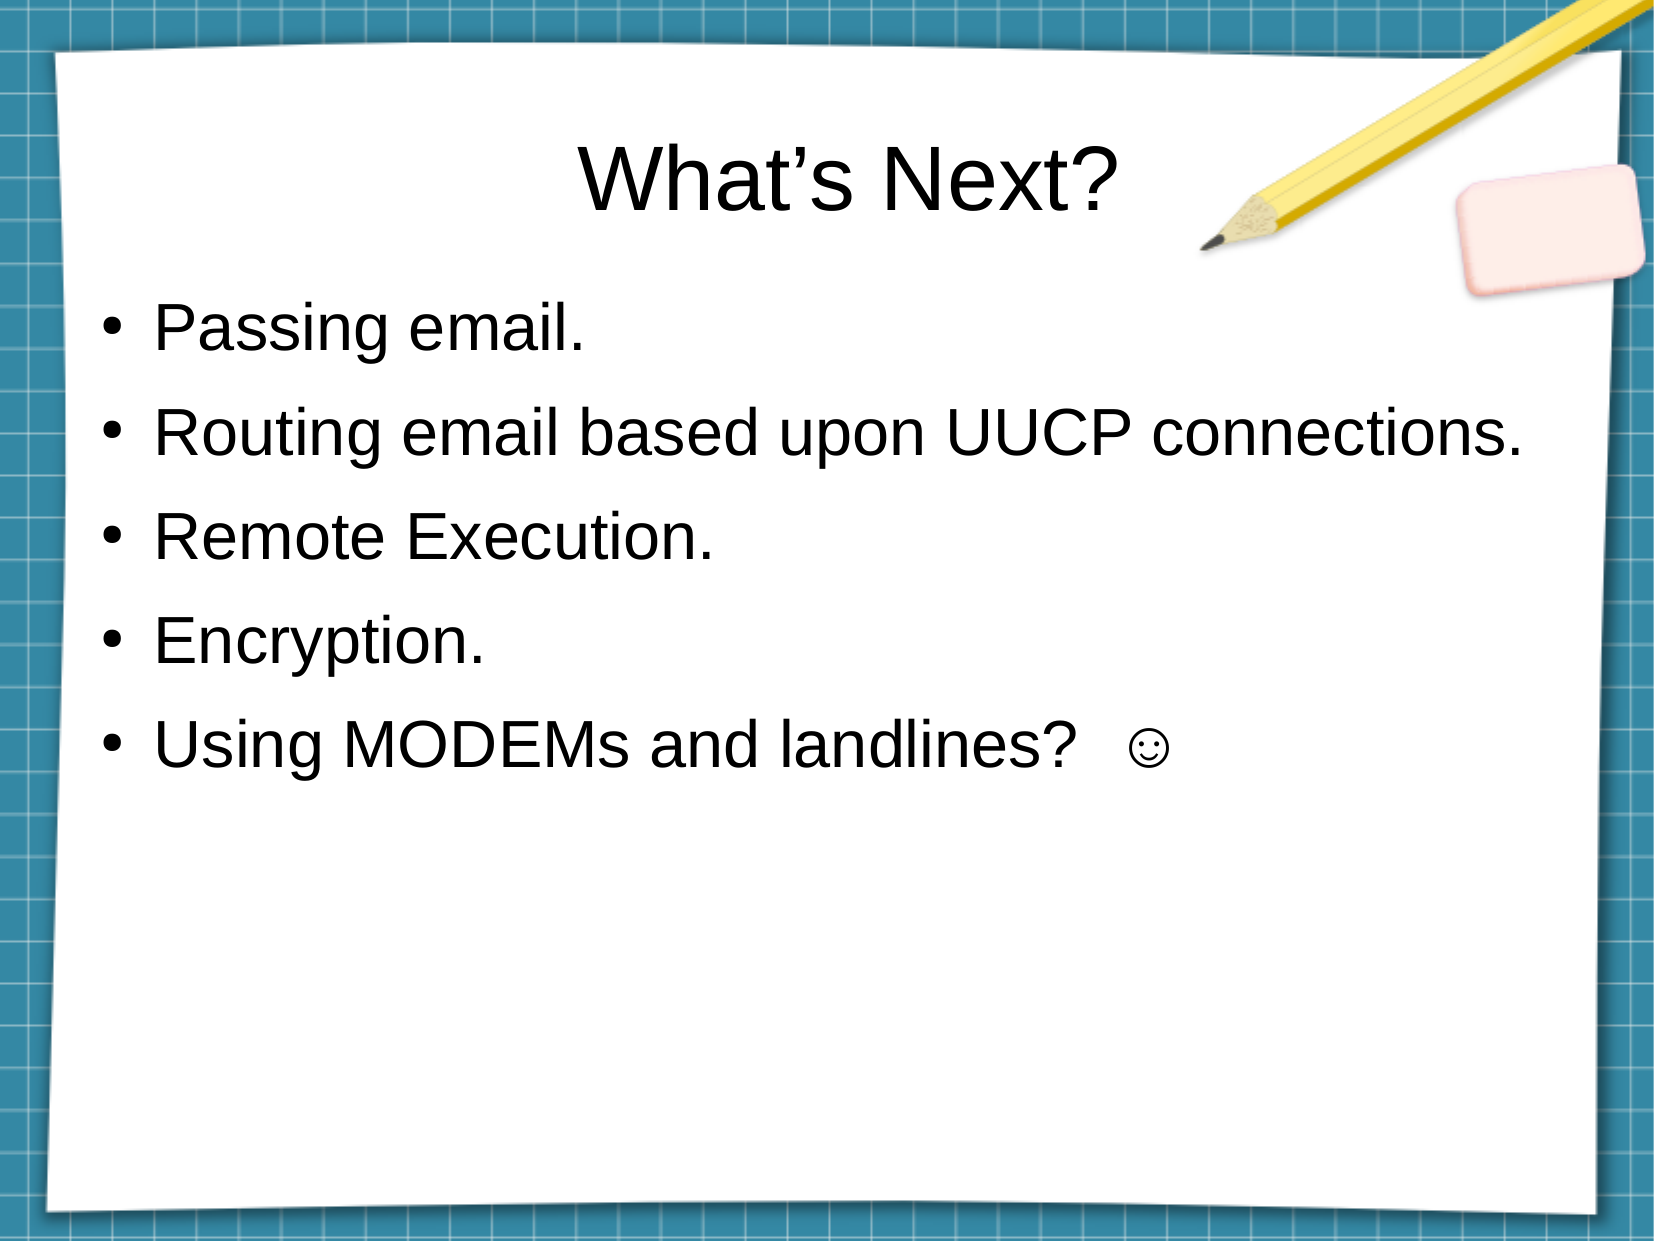

# What’s Next?
Passing email.
Routing email based upon UUCP connections.
Remote Execution.
Encryption.
Using MODEMs and landlines? ☺